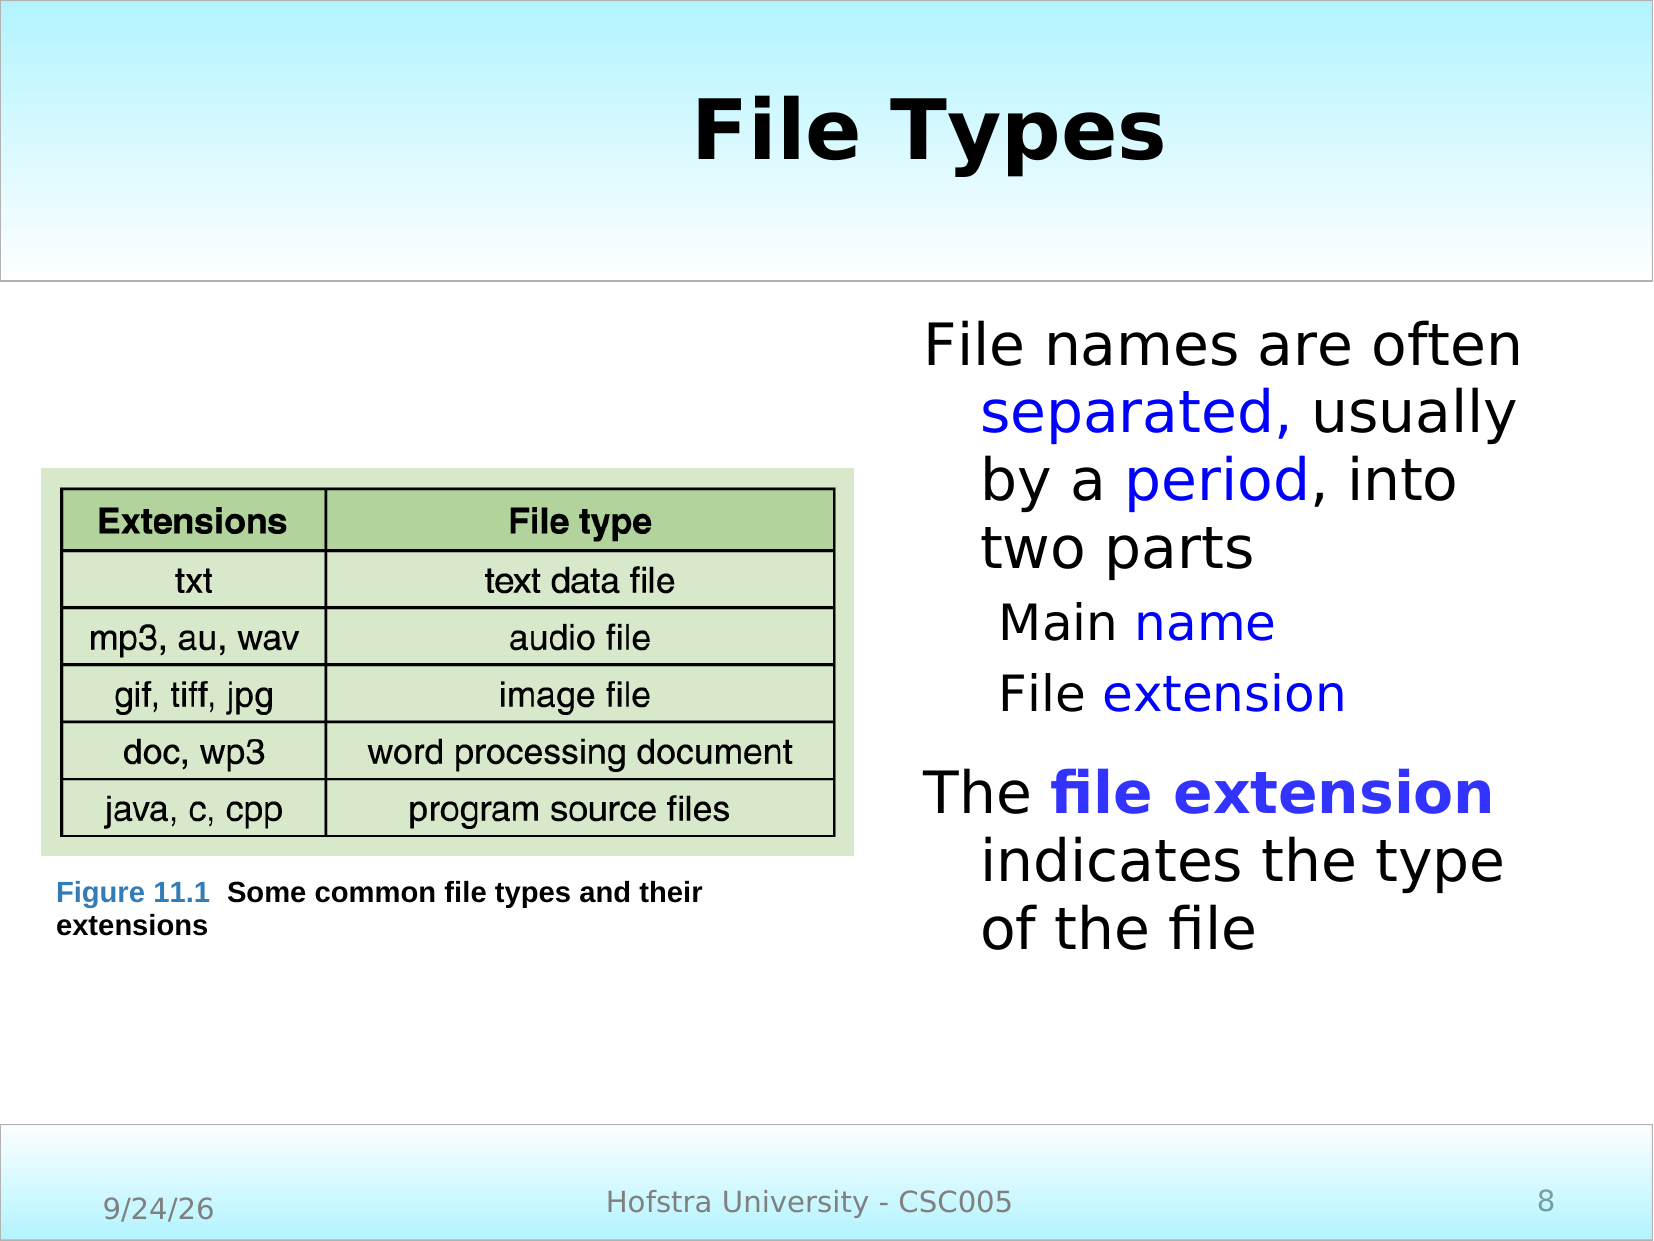

# File Types
File names are often separated, usually by a period, into two parts
Main name
File extension
The file extension indicates the type of the file
Figure 11.1 Some common file types and their extensions
8
Hofstra University - CSC005